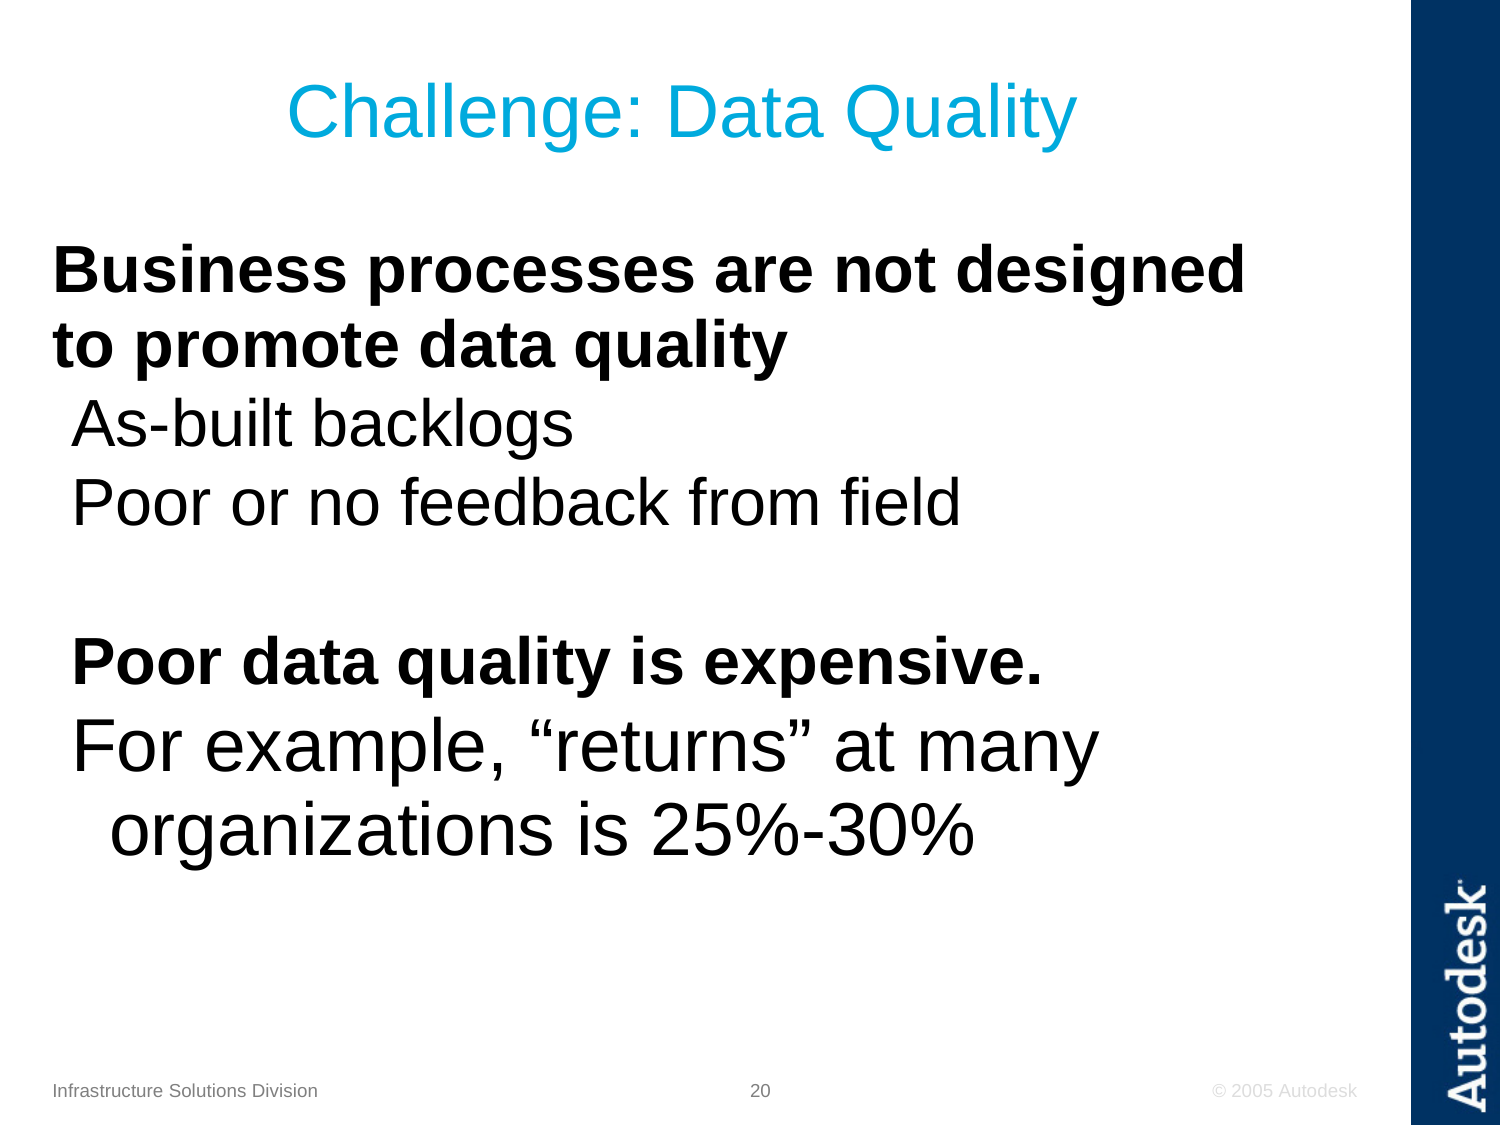

# Challenge: Data Quality
Business processes are not designed to promote data quality
As-built backlogs
Poor or no feedback from field
Poor data quality is expensive.
For example, “returns” at many organizations is 25%-30%